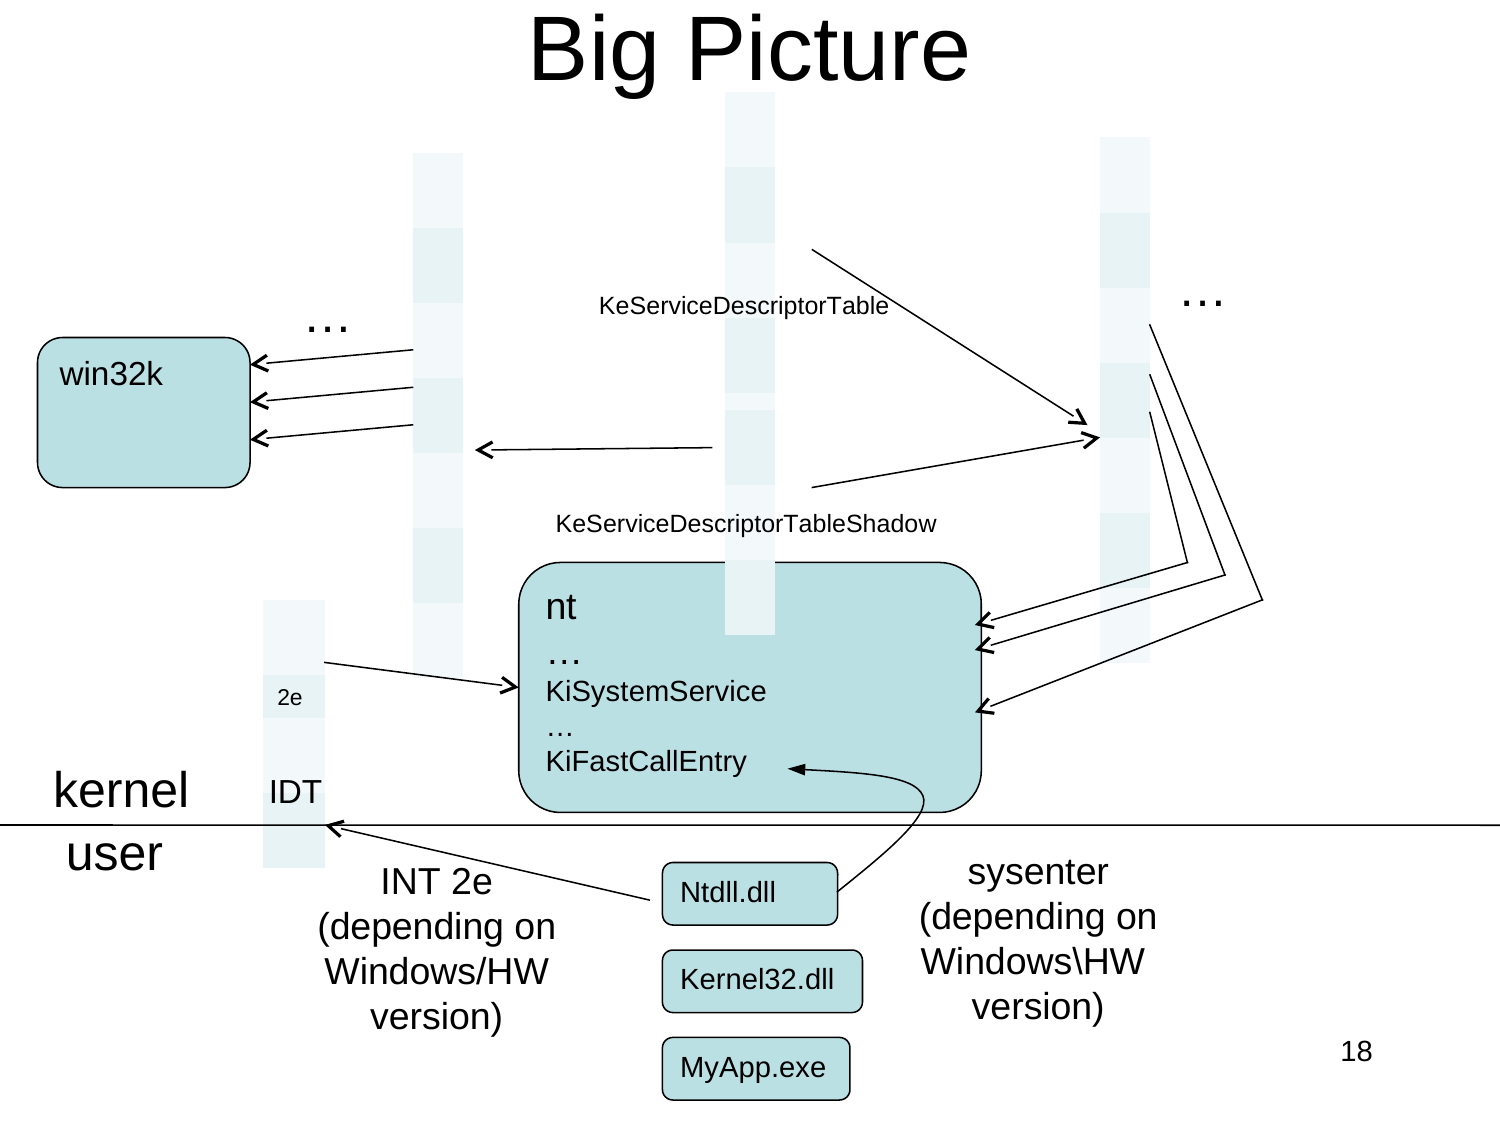

# Big Picture
| |
| --- |
| |
| |
| |
| |
| --- |
| |
| |
| |
| |
| |
| |
| |
| --- |
| |
| |
| |
| |
| |
| |
…
…
KeServiceDescriptorTable
| |
| --- |
| |
| |
| |
win32k
KeServiceDescriptorTableShadow
nt
…
KiSystemService
…
KiFastCallEntry
| |
| --- |
| 2e |
| |
| |
kernel
IDT
user
sysenter
(depending on
Windows\HW
version)
INT 2e
(depending on
Windows/HW
version)
Ntdll.dll
Kernel32.dll
MyApp.exe